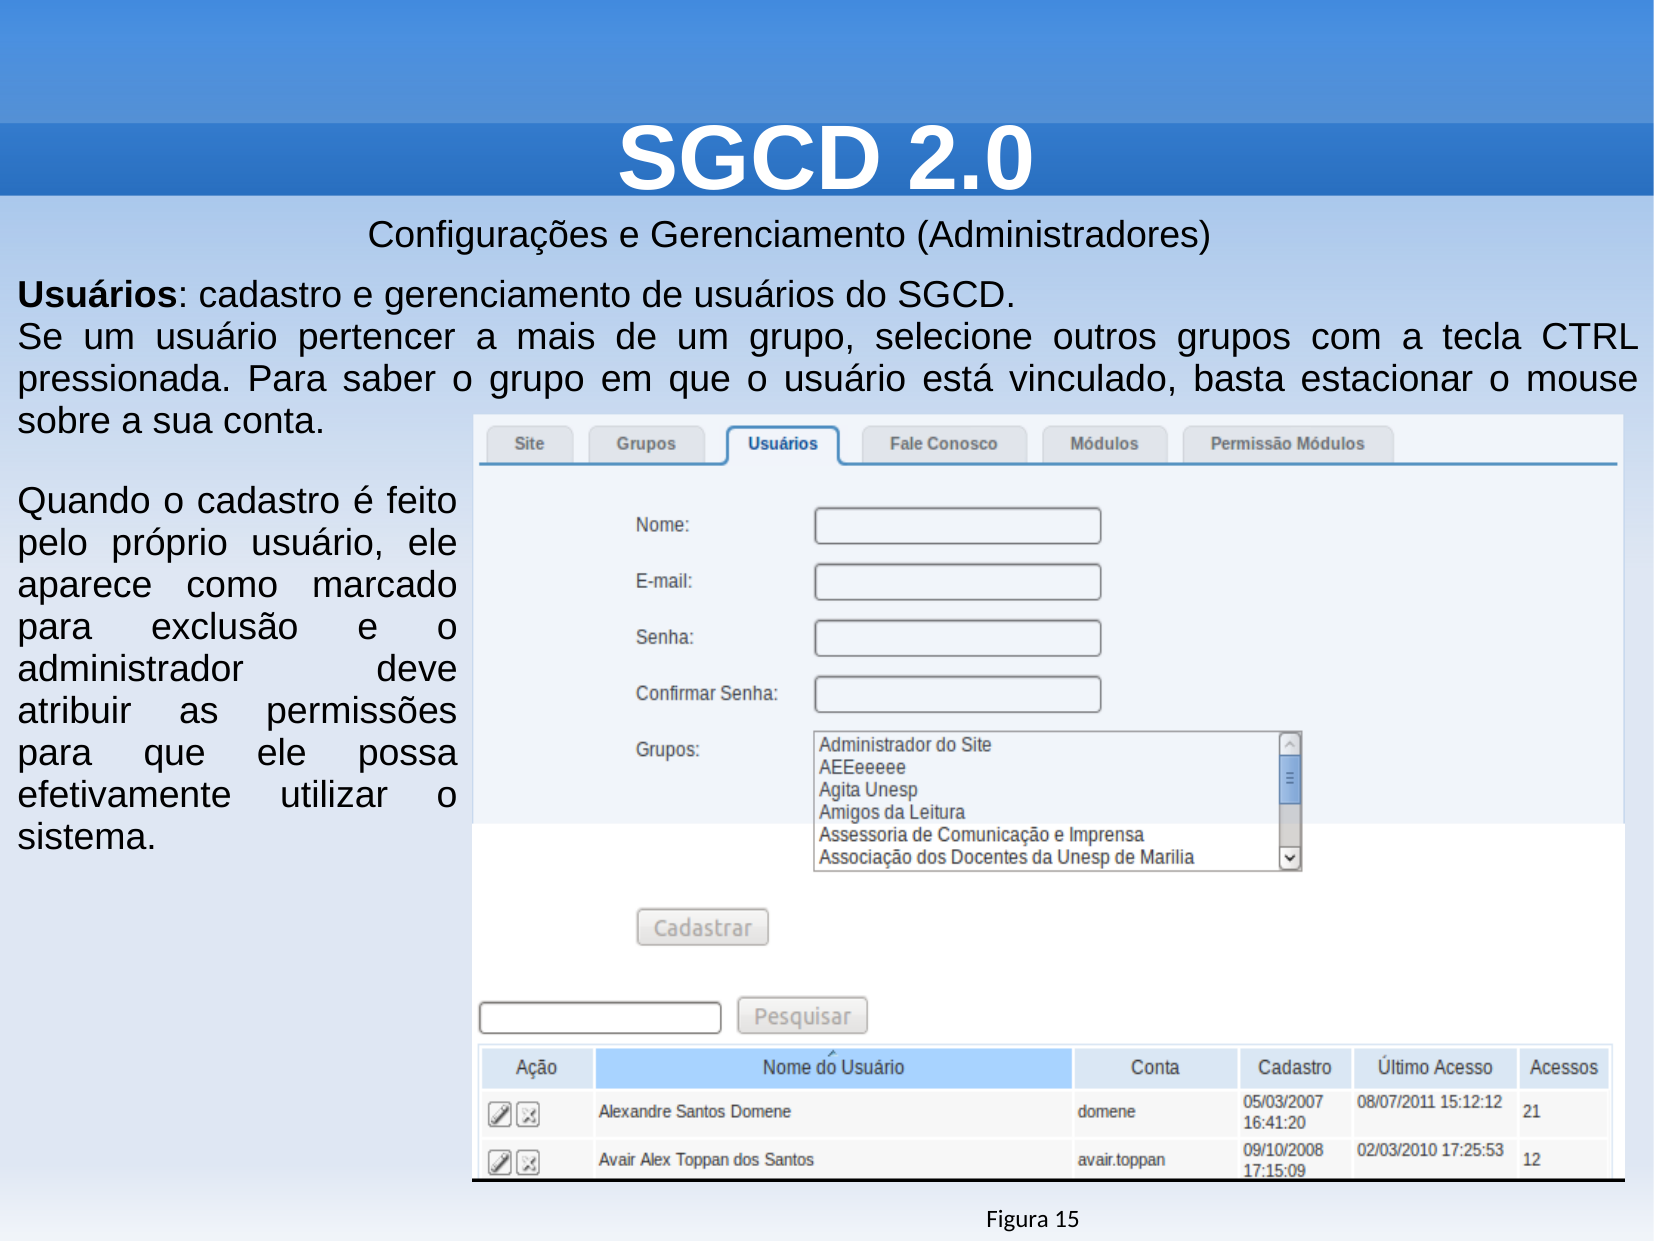

# SGCD 2.0
Configurações e Gerenciamento (Administradores)
Usuários: cadastro e gerenciamento de usuários do SGCD.
Se um usuário pertencer a mais de um grupo, selecione outros grupos com a tecla CTRL pressionada. Para saber o grupo em que o usuário está vinculado, basta estacionar o mouse sobre a sua conta.
Quando o cadastro é feito pelo próprio usuário, ele aparece como marcado para exclusão e o administrador deve atribuir as permissões para que ele possa efetivamente utilizar o sistema.
Figura 15